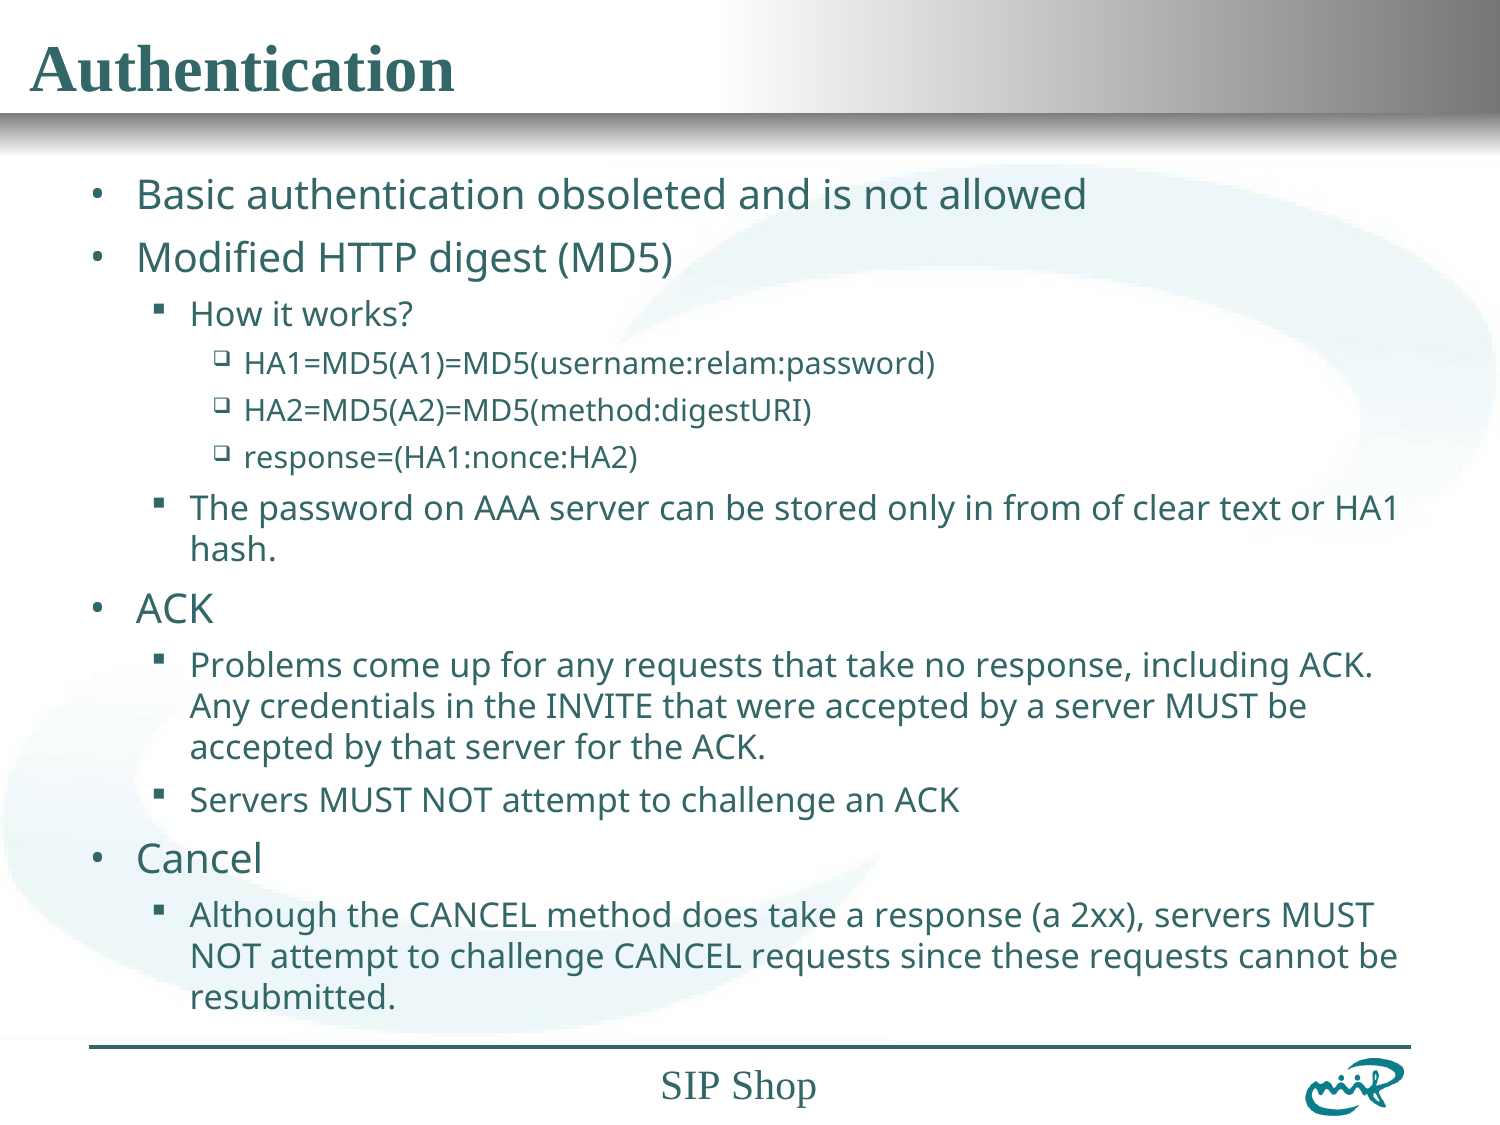

# Authentication
Basic authentication obsoleted and is not allowed
Modified HTTP digest (MD5)
How it works?
HA1=MD5(A1)=MD5(username:relam:password)
HA2=MD5(A2)=MD5(method:digestURI)
response=(HA1:nonce:HA2)
The password on AAA server can be stored only in from of clear text or HA1 hash.
ACK
Problems come up for any requests that take no response, including ACK. Any credentials in the INVITE that were accepted by a server MUST be accepted by that server for the ACK.
Servers MUST NOT attempt to challenge an ACK
Cancel
Although the CANCEL method does take a response (a 2xx), servers MUST NOT attempt to challenge CANCEL requests since these requests cannot be resubmitted.